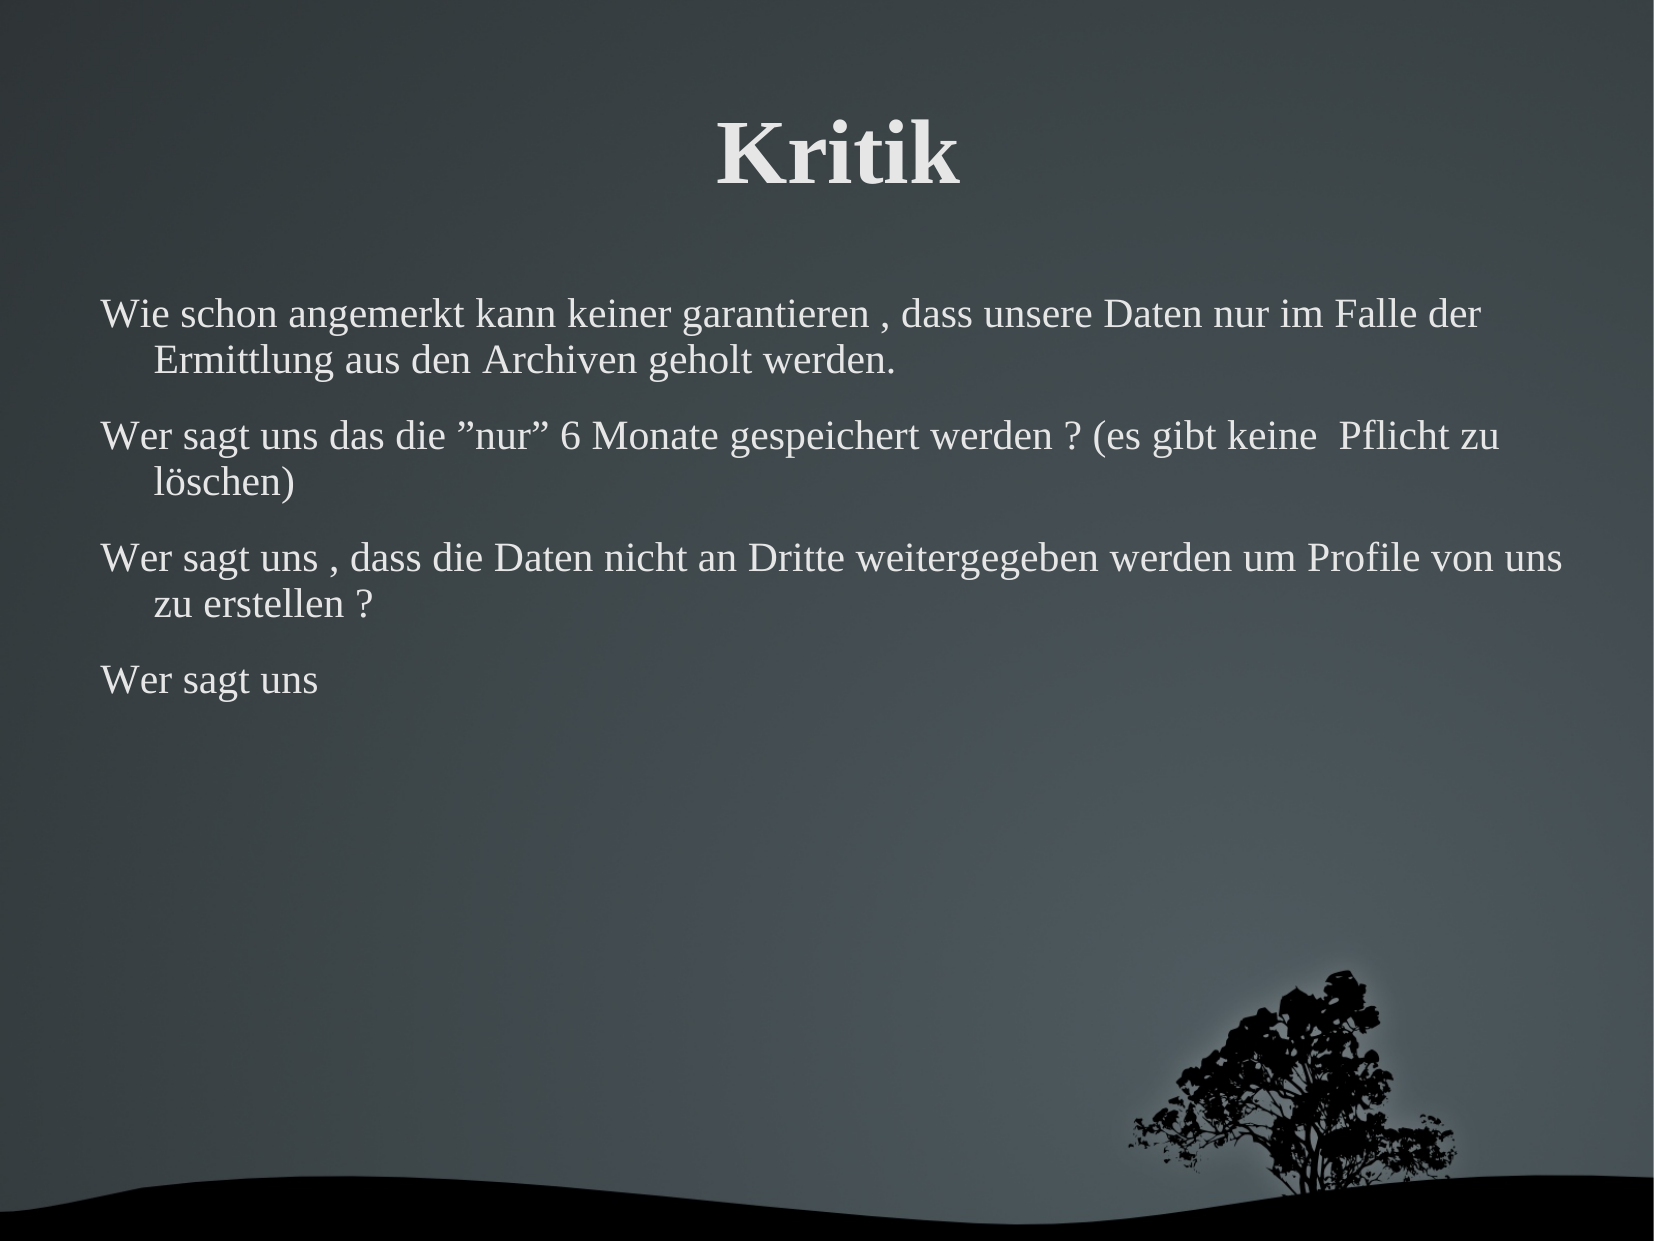

# Kritik
Wie schon angemerkt kann keiner garantieren , dass unsere Daten nur im Falle der Ermittlung aus den Archiven geholt werden.
Wer sagt uns das die ”nur” 6 Monate gespeichert werden ? (es gibt keine Pflicht zu löschen)
Wer sagt uns , dass die Daten nicht an Dritte weitergegeben werden um Profile von uns zu erstellen ?
Wer sagt uns